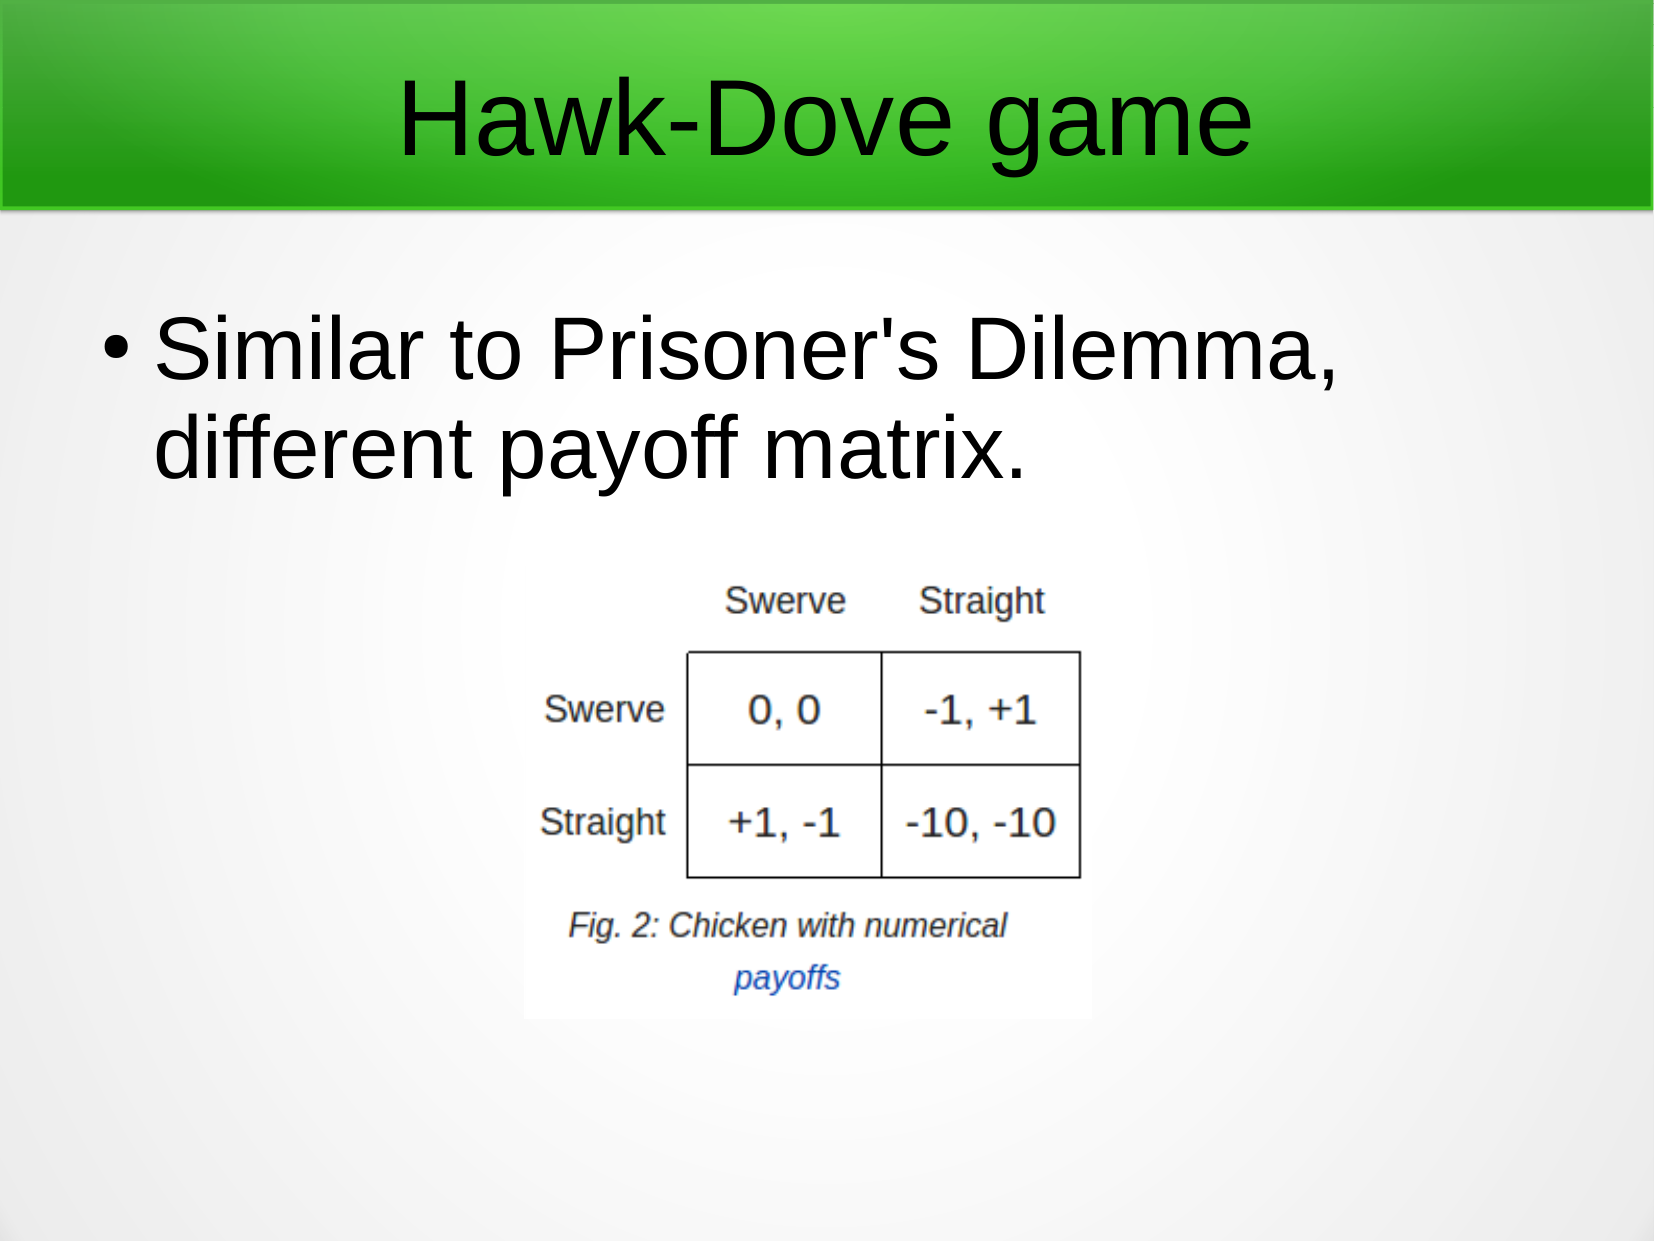

# Hawk-Dove game
Similar to Prisoner's Dilemma, different payoff matrix.